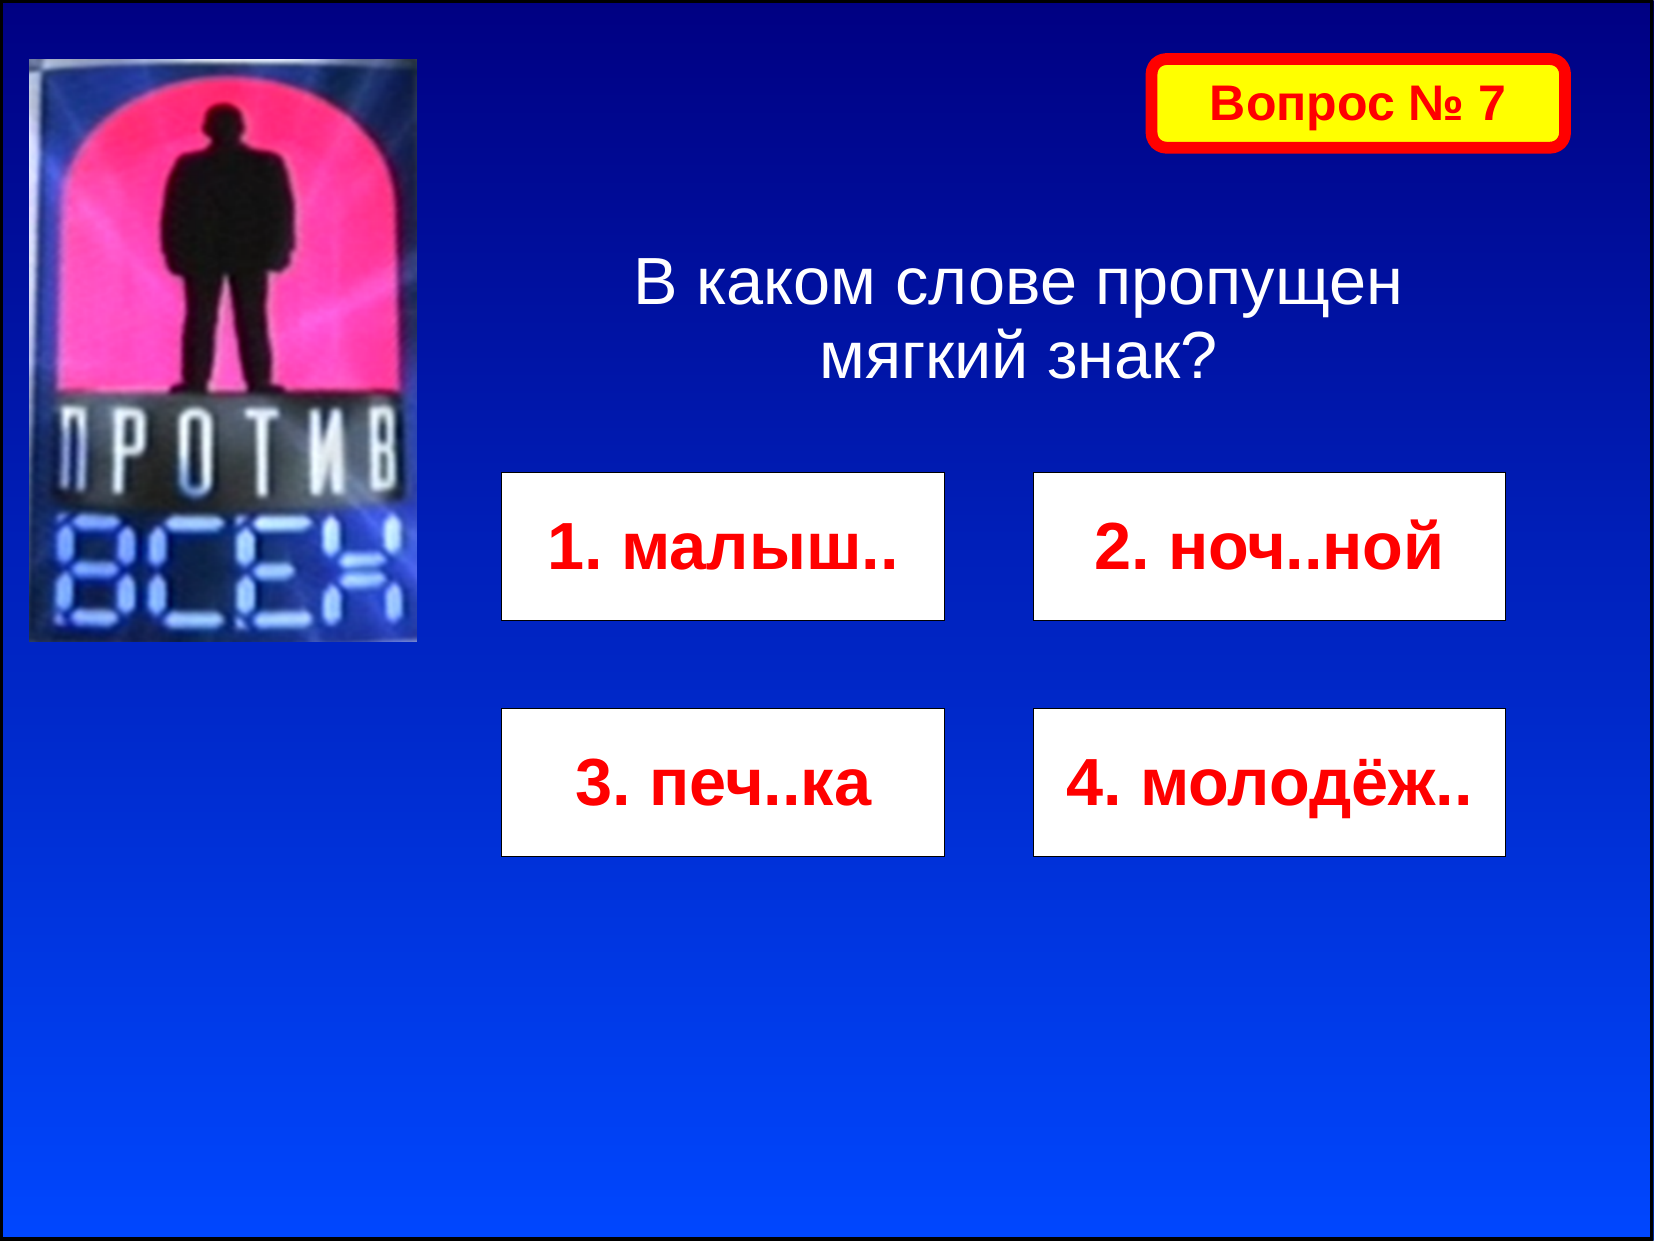

Вопрос № 7
В каком слове пропущен
мягкий знак?
1. малыш..
2. ноч..ной
3. печ..ка
4. молодёж..